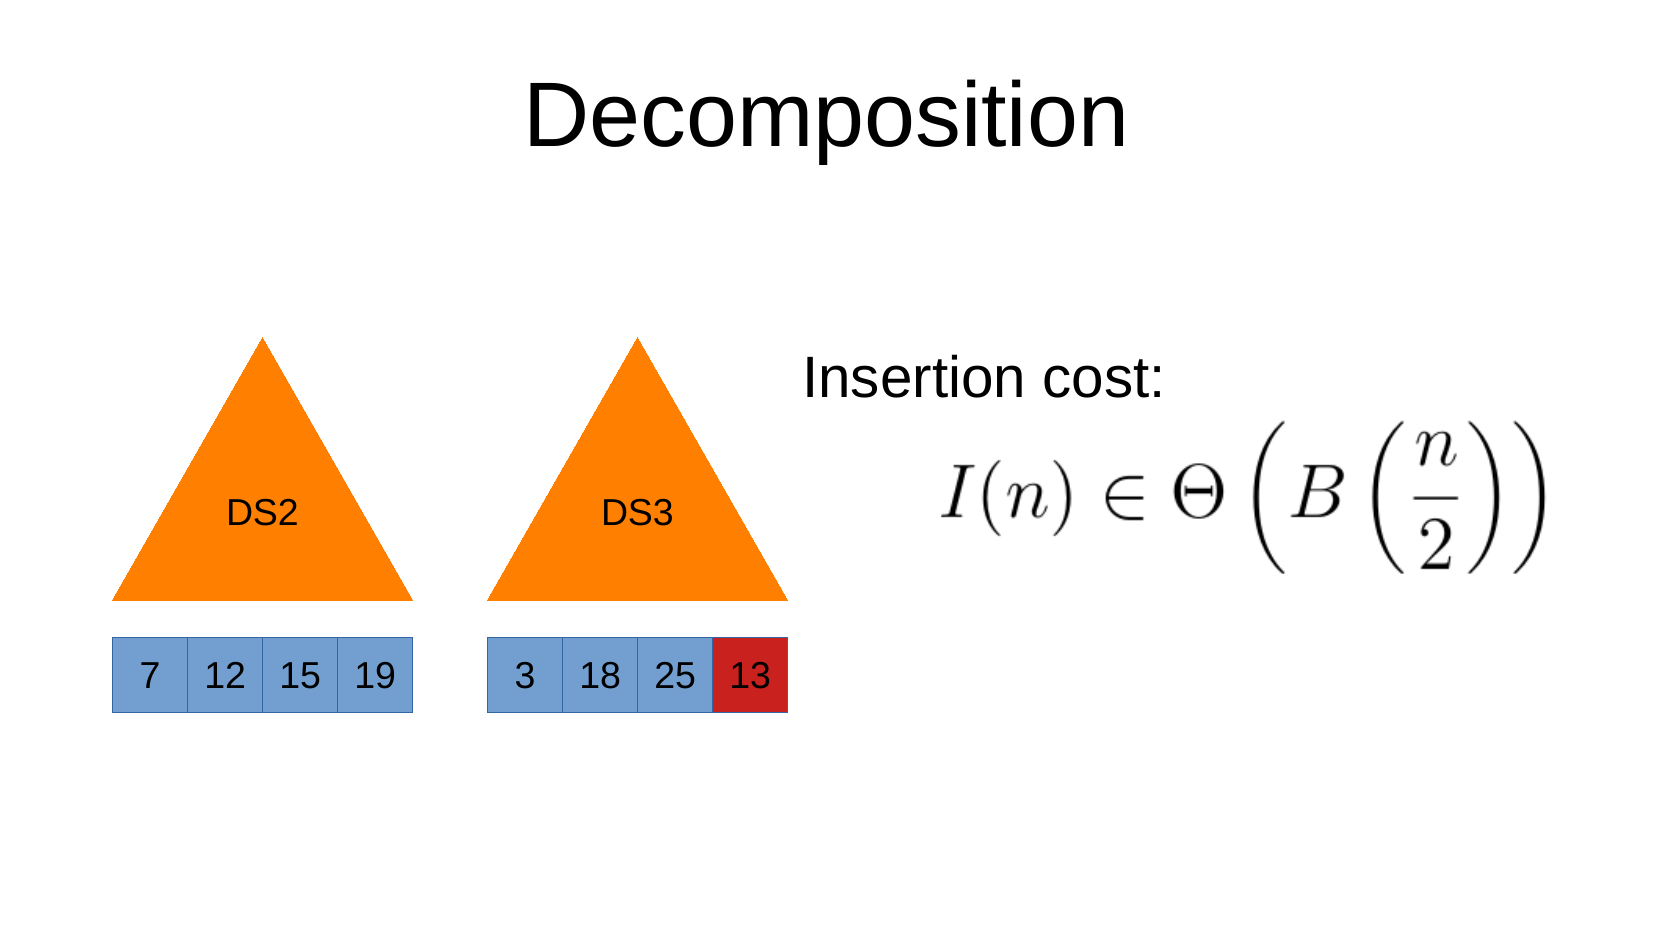

# Decomposition
DS2
DS3
Insertion cost:
7
12
15
19
3
18
25
13